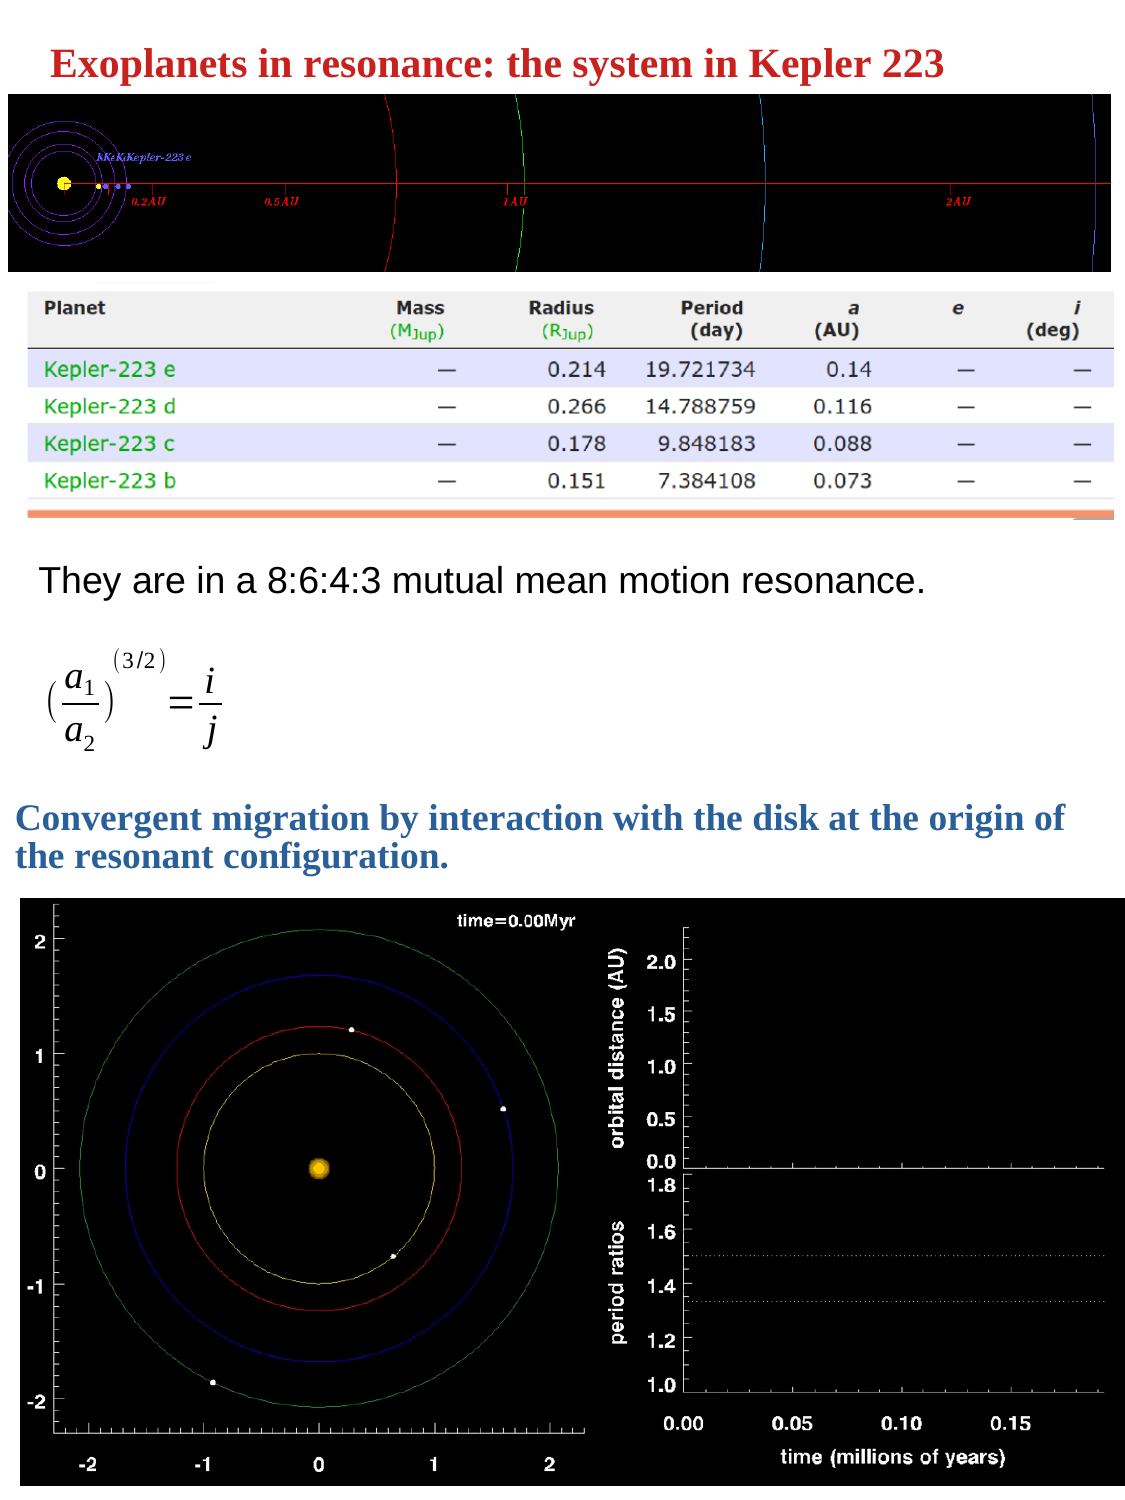

Exoplanets in resonance: the system in Kepler 223
They are in a 8:6:4:3 mutual mean motion resonance.
Convergent migration by interaction with the disk at the origin of the resonant configuration.